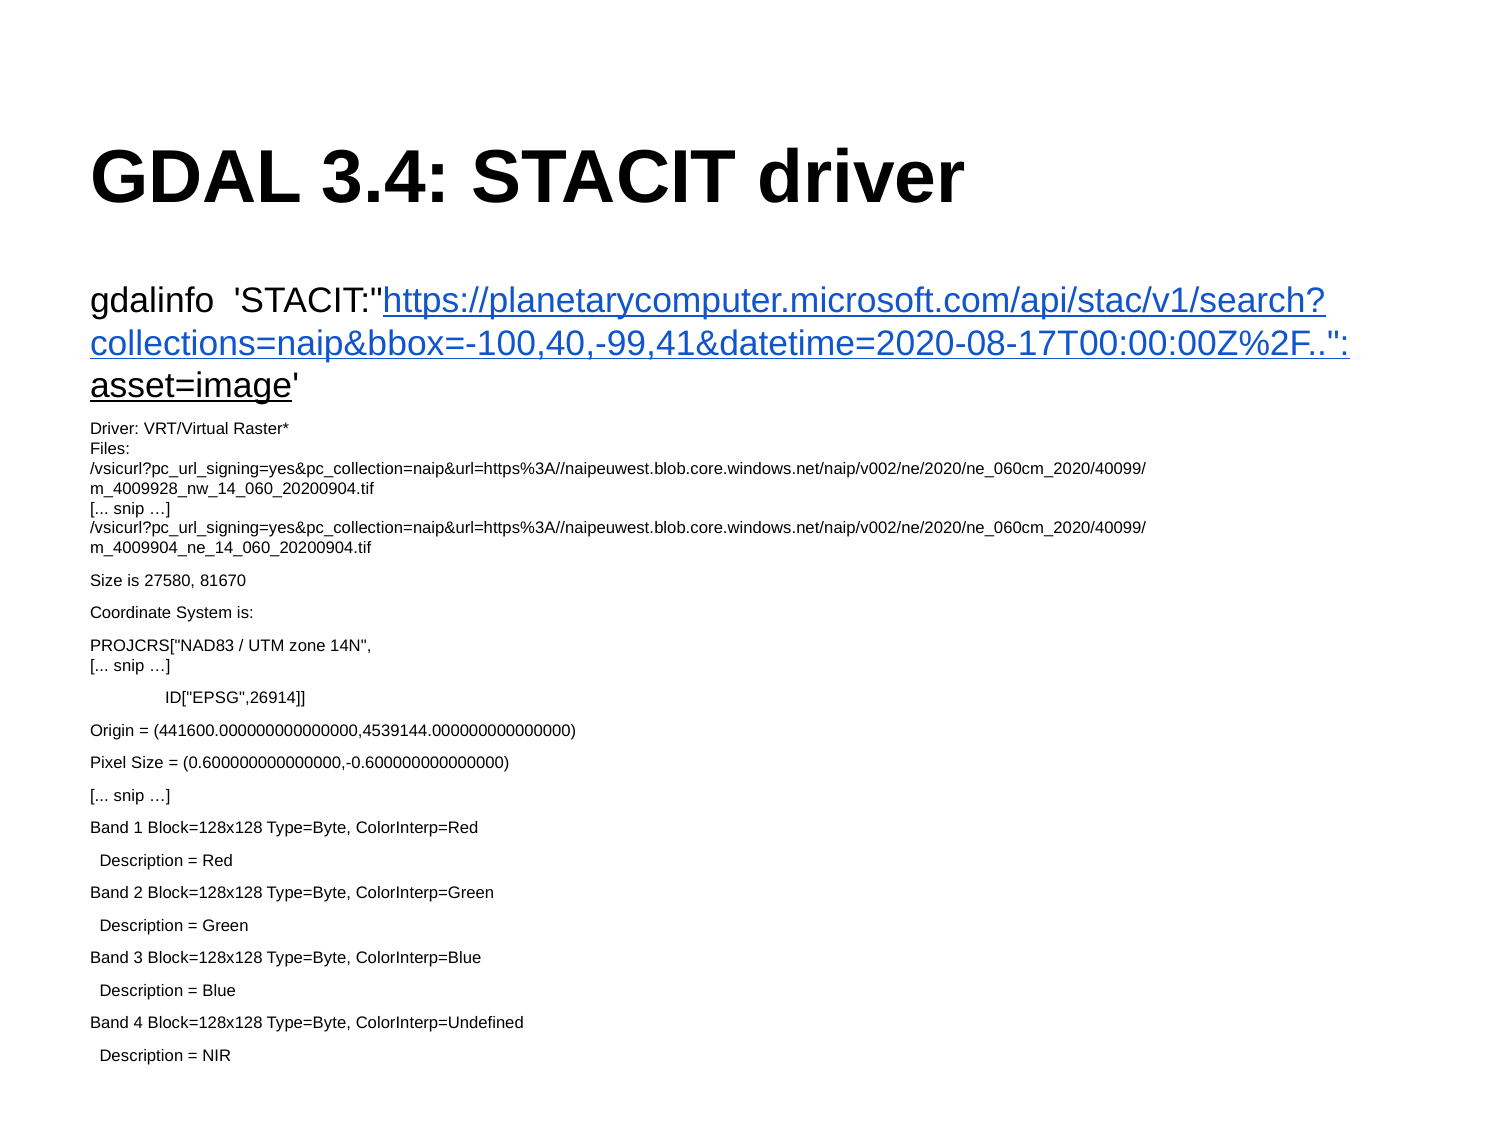

# GDAL 3.4: STACIT driver
gdalinfo 'STACIT:"https://planetarycomputer.microsoft.com/api/stac/v1/search?collections=naip&bbox=-100,40,-99,41&datetime=2020-08-17T00:00:00Z%2F..":asset=image'
Driver: VRT/Virtual Raster*
Files:
/vsicurl?pc_url_signing=yes&pc_collection=naip&url=https%3A//naipeuwest.blob.core.windows.net/naip/v002/ne/2020/ne_060cm_2020/40099/m_4009928_nw_14_060_20200904.tif
[... snip …]
/vsicurl?pc_url_signing=yes&pc_collection=naip&url=https%3A//naipeuwest.blob.core.windows.net/naip/v002/ne/2020/ne_060cm_2020/40099/m_4009904_ne_14_060_20200904.tif
Size is 27580, 81670
Coordinate System is:
PROJCRS["NAD83 / UTM zone 14N",
[... snip …]
	ID["EPSG",26914]]
Origin = (441600.000000000000000,4539144.000000000000000)
Pixel Size = (0.600000000000000,-0.600000000000000)
[... snip …]
Band 1 Block=128x128 Type=Byte, ColorInterp=Red
 Description = Red
Band 2 Block=128x128 Type=Byte, ColorInterp=Green
 Description = Green
Band 3 Block=128x128 Type=Byte, ColorInterp=Blue
 Description = Blue
Band 4 Block=128x128 Type=Byte, ColorInterp=Undefined
 Description = NIR